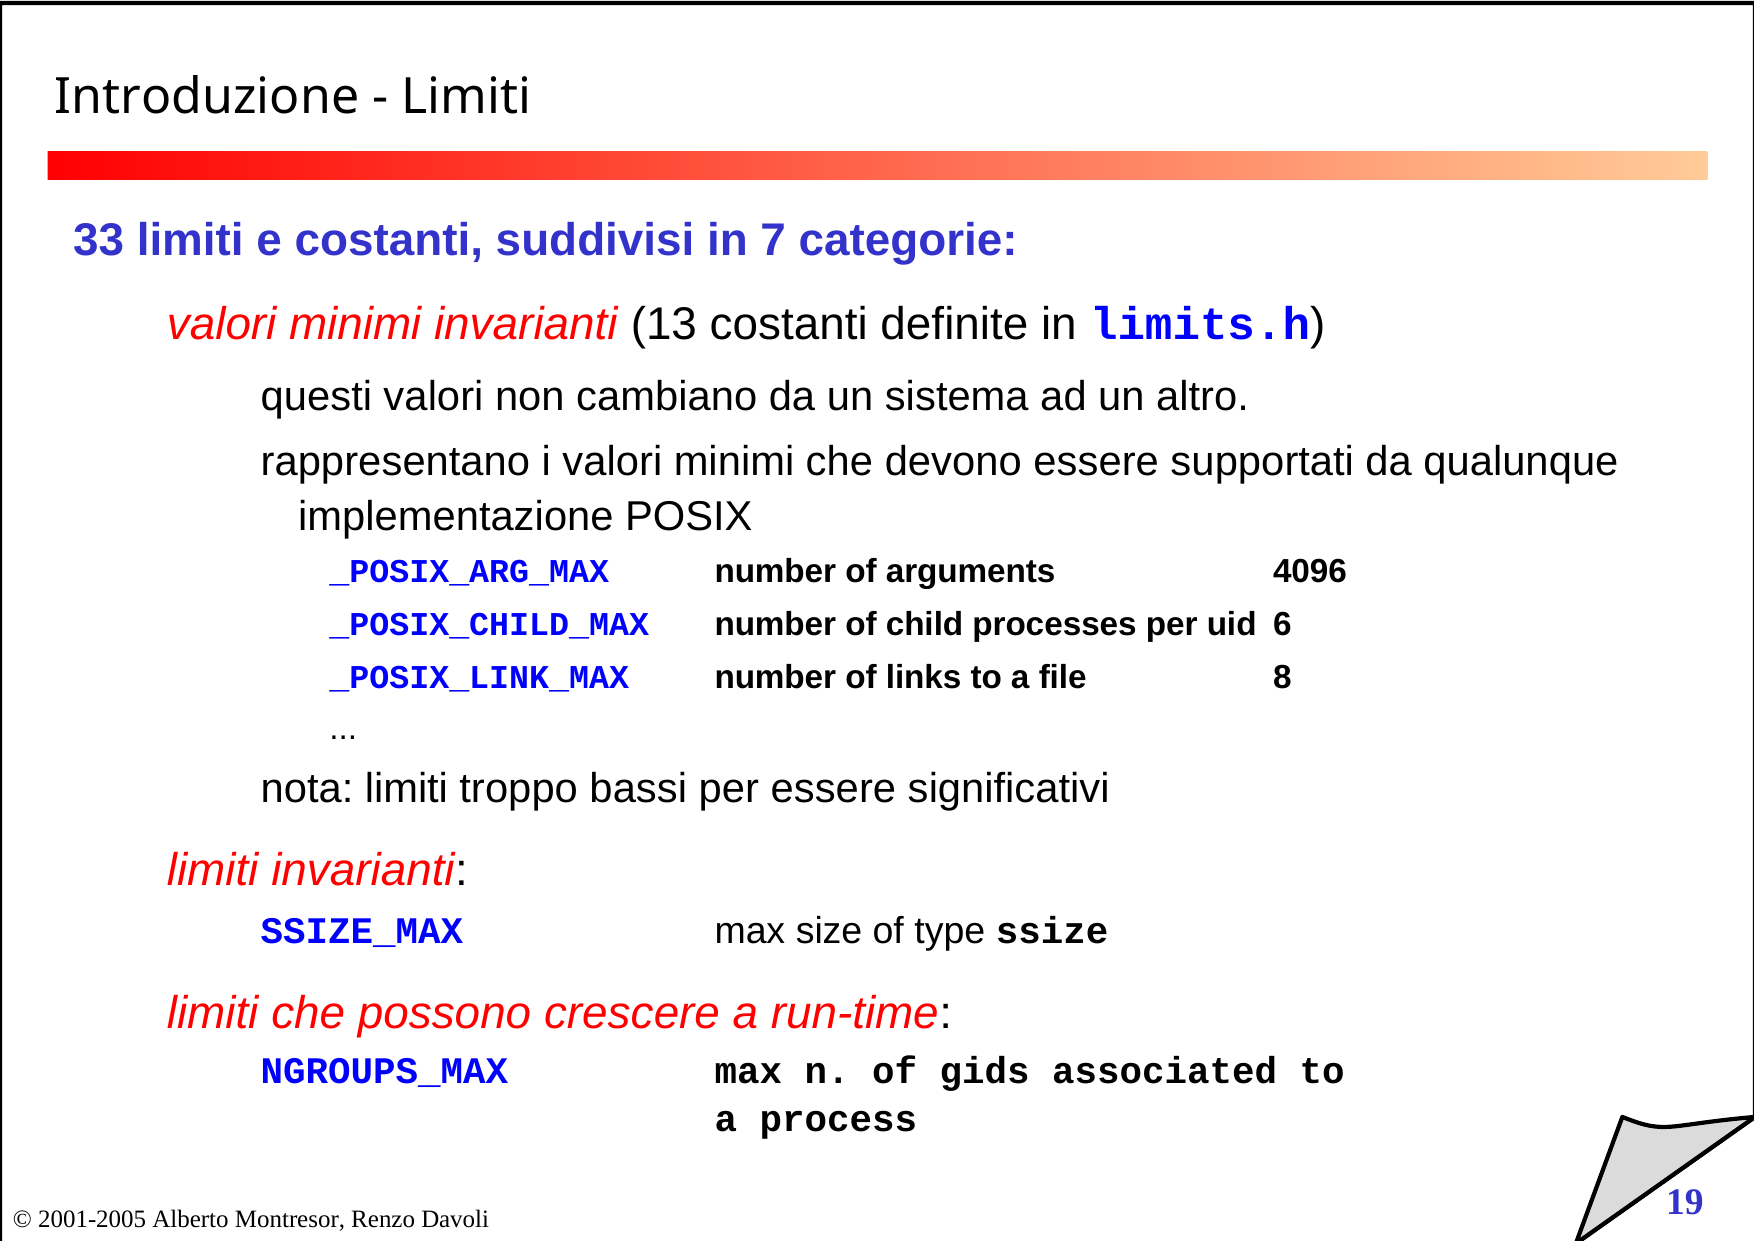

# Introduzione - Limiti
33 limiti e costanti, suddivisi in 7 categorie:
valori minimi invarianti (13 costanti definite in limits.h)
questi valori non cambiano da un sistema ad un altro.
rappresentano i valori minimi che devono essere supportati da qualunque implementazione POSIX
_POSIX_ARG_MAX	number of arguments		4096
_POSIX_CHILD_MAX	number of child processes per uid	6
_POSIX_LINK_MAX	number of links to a file		8
...
nota: limiti troppo bassi per essere significativi
limiti invarianti:
SSIZE_MAX	max size of type ssize
limiti che possono crescere a run-time:
NGROUPS_MAX	max n. of gids associated to
	a process